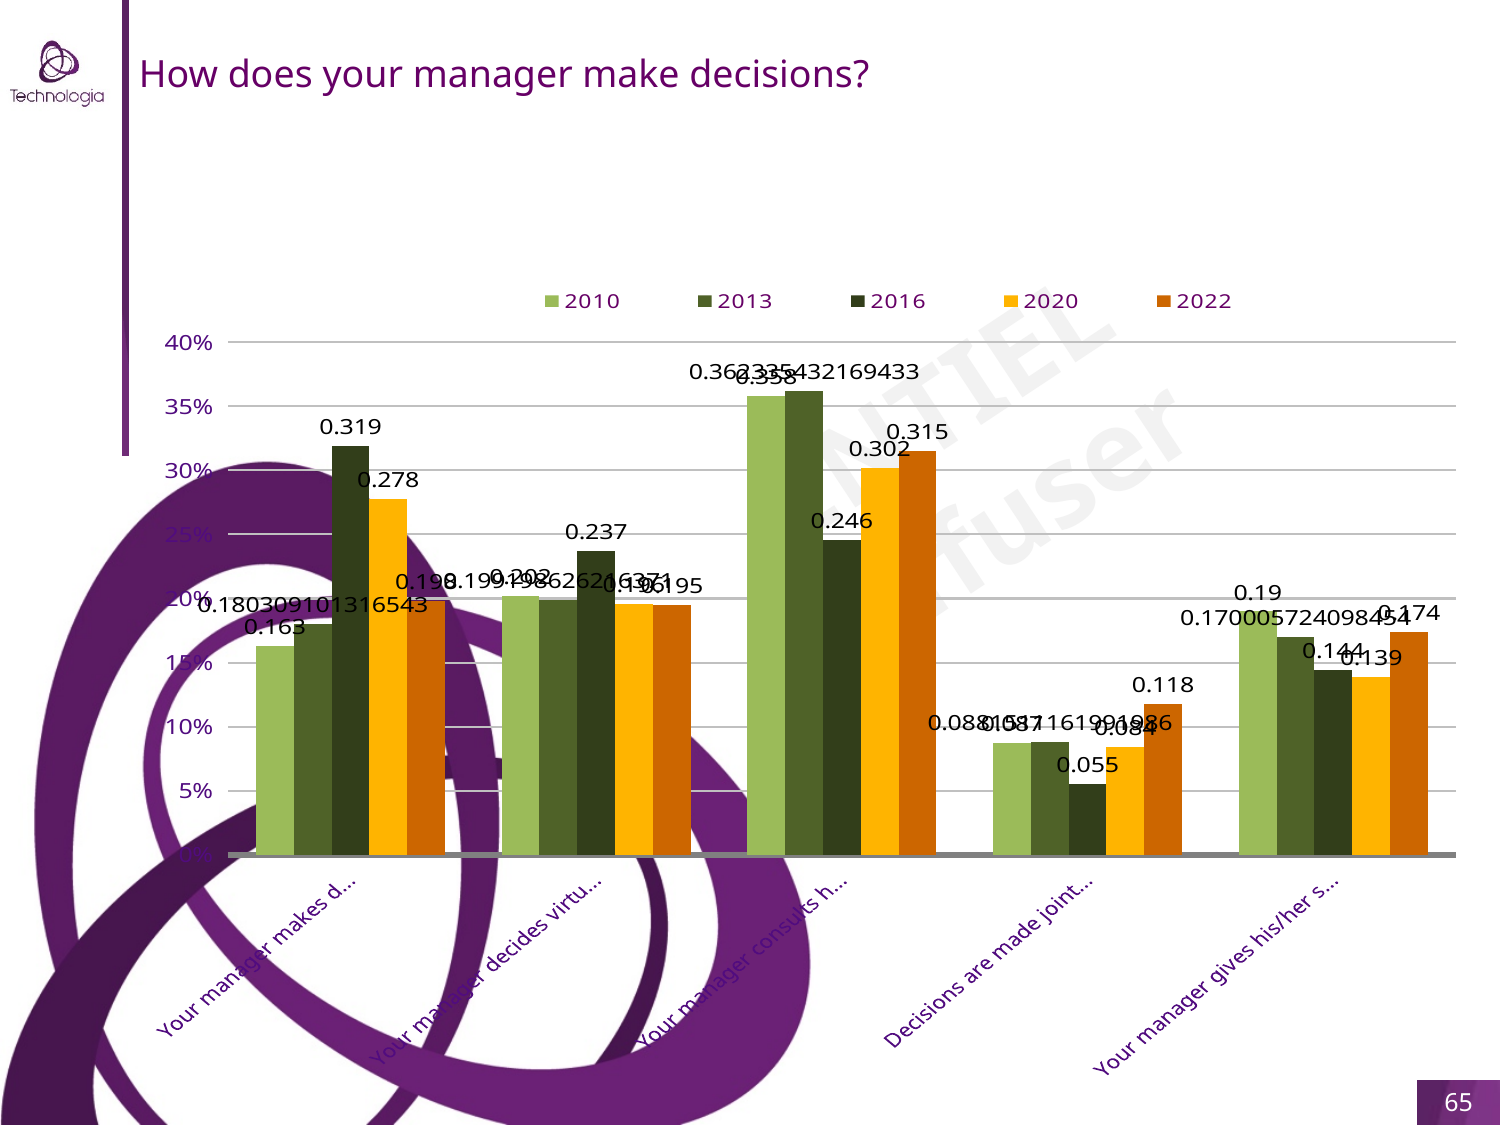

# How does your manager make decisions?
### Chart
| Category | 2010 | 2013 | 2016 | 2020 | 2022 |
|---|---|---|---|---|---|
| Your manager makes decisions alone without consulting you | 0.163 | 0.180309101316543 | 0.319 | 0.278 | 0.198 |
| Your manager decides virtually everything and only delegates certain decisions | 0.202 | 0.199198626216371 | 0.237 | 0.196 | 0.195 |
| Your manager consults his/her subordinates before making decisions | 0.358 | 0.362335432169433 | 0.246 | 0.302 | 0.315 |
| Decisions are made jointly between your manager and his/her subordinates | 0.087 | 0.0881511161991986 | 0.055 | 0.084 | 0.118 |
| Your manager gives his/her subordinates freedom to decide within certain constraints | 0.19 | 0.170005724098454 | 0.144 | 0.139 | 0.174 |